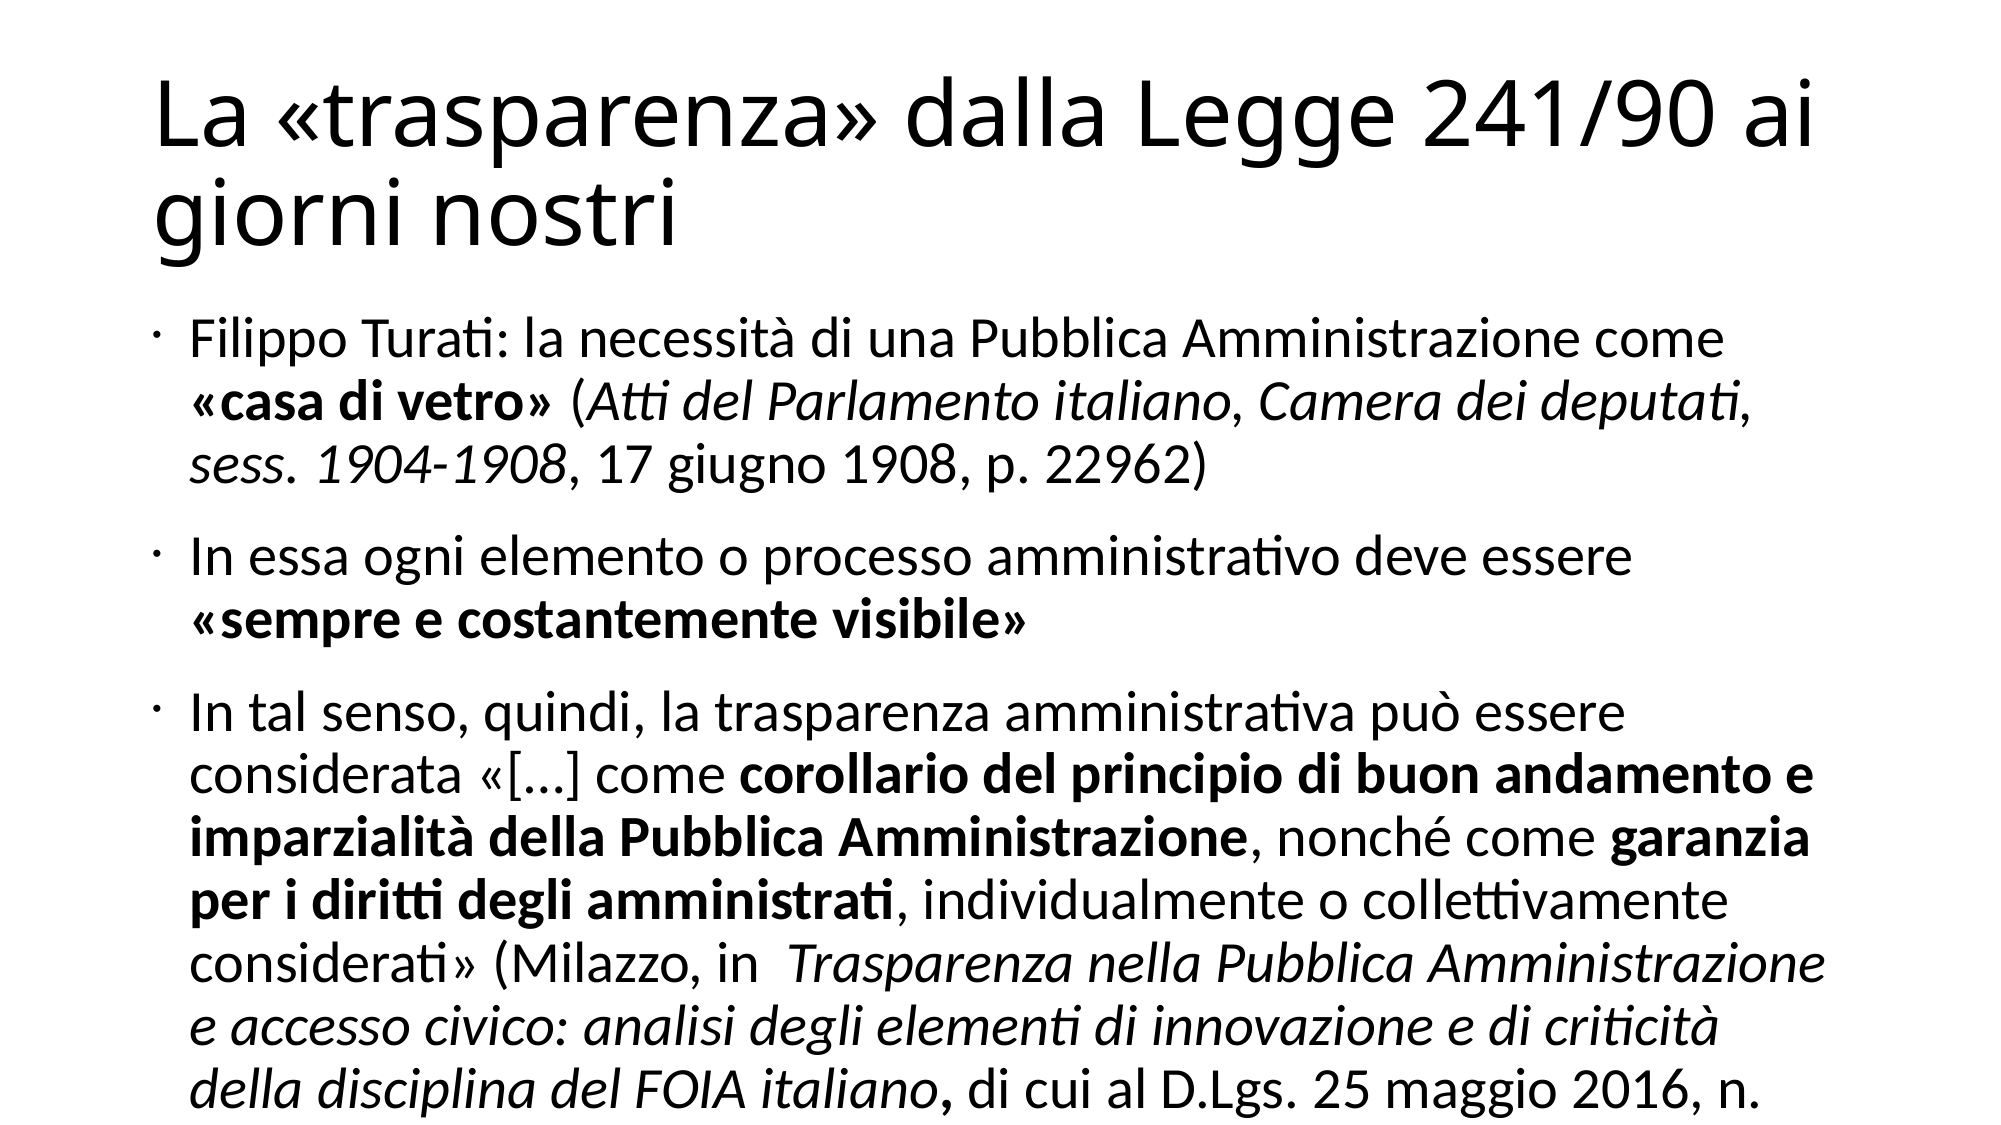

# La «trasparenza» dalla Legge 241/90 ai giorni nostri
Filippo Turati: la necessità di una Pubblica Amministrazione come «casa di vetro» (Atti del Parlamento italiano, Camera dei deputati, sess. 1904-1908, 17 giugno 1908, p. 22962)
In essa ogni elemento o processo amministrativo deve essere «sempre e costantemente visibile»
In tal senso, quindi, la trasparenza amministrativa può essere considerata «[…] come corollario del principio di buon andamento e imparzialità della Pubblica Amministrazione, nonché come garanzia per i diritti degli amministrati, individualmente o collettivamente considerati» (Milazzo, in Trasparenza nella Pubblica Amministrazione e accesso civico: analisi degli elementi di innovazione e di criticità della disciplina del FOIA italiano, di cui al D.Lgs. 25 maggio 2016, n. 97, cfr. www. dirittoamministrativo.it